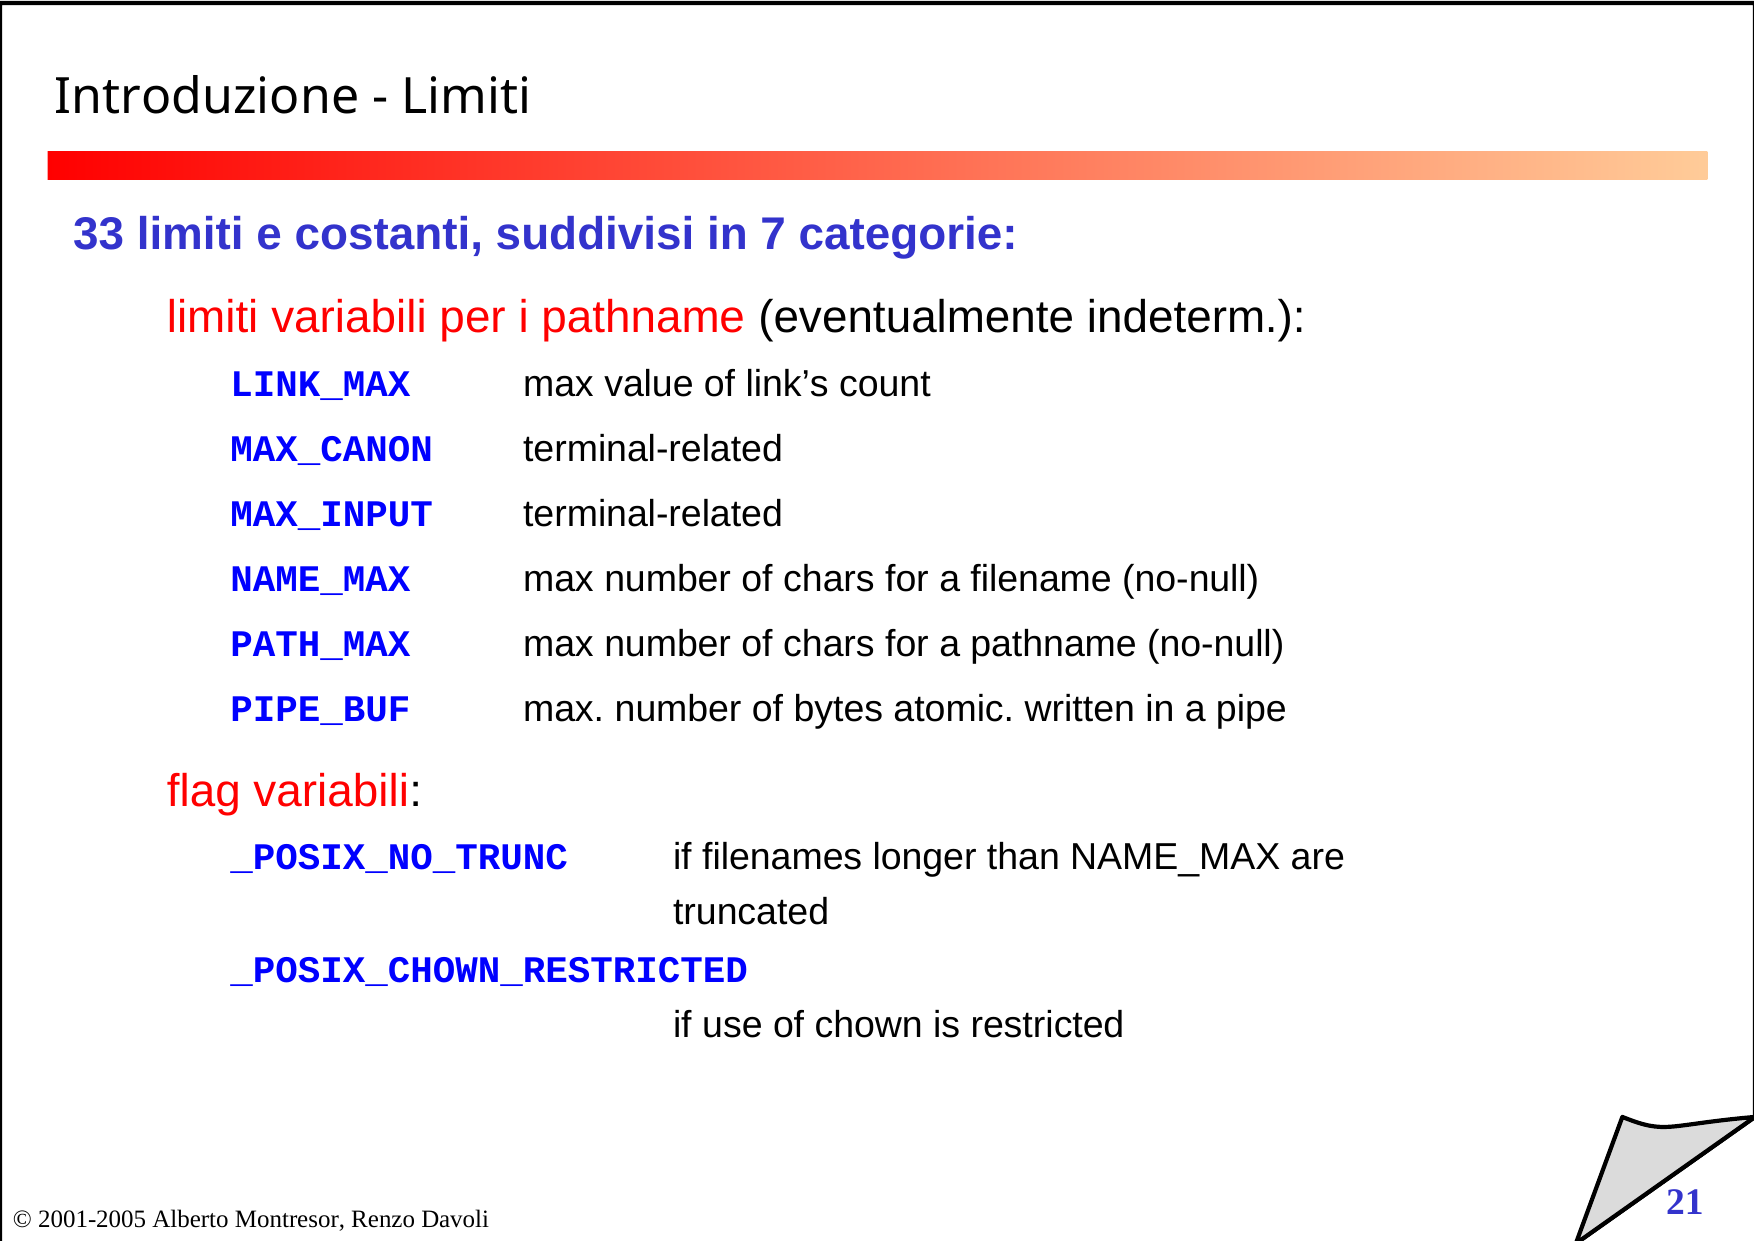

# Introduzione - Limiti
33 limiti e costanti, suddivisi in 7 categorie:
limiti variabili per i pathname (eventualmente indeterm.):
LINK_MAX	max value of link’s count
MAX_CANON	terminal-related
MAX_INPUT	terminal-related
NAME_MAX	max number of chars for a filename (no-null)
PATH_MAX	max number of chars for a pathname (no-null)
PIPE_BUF 	max. number of bytes atomic. written in a pipe
flag variabili:
_POSIX_NO_TRUNC	if filenames longer than NAME_MAX are
			truncated
_POSIX_CHOWN_RESTRICTED
			if use of chown is restricted